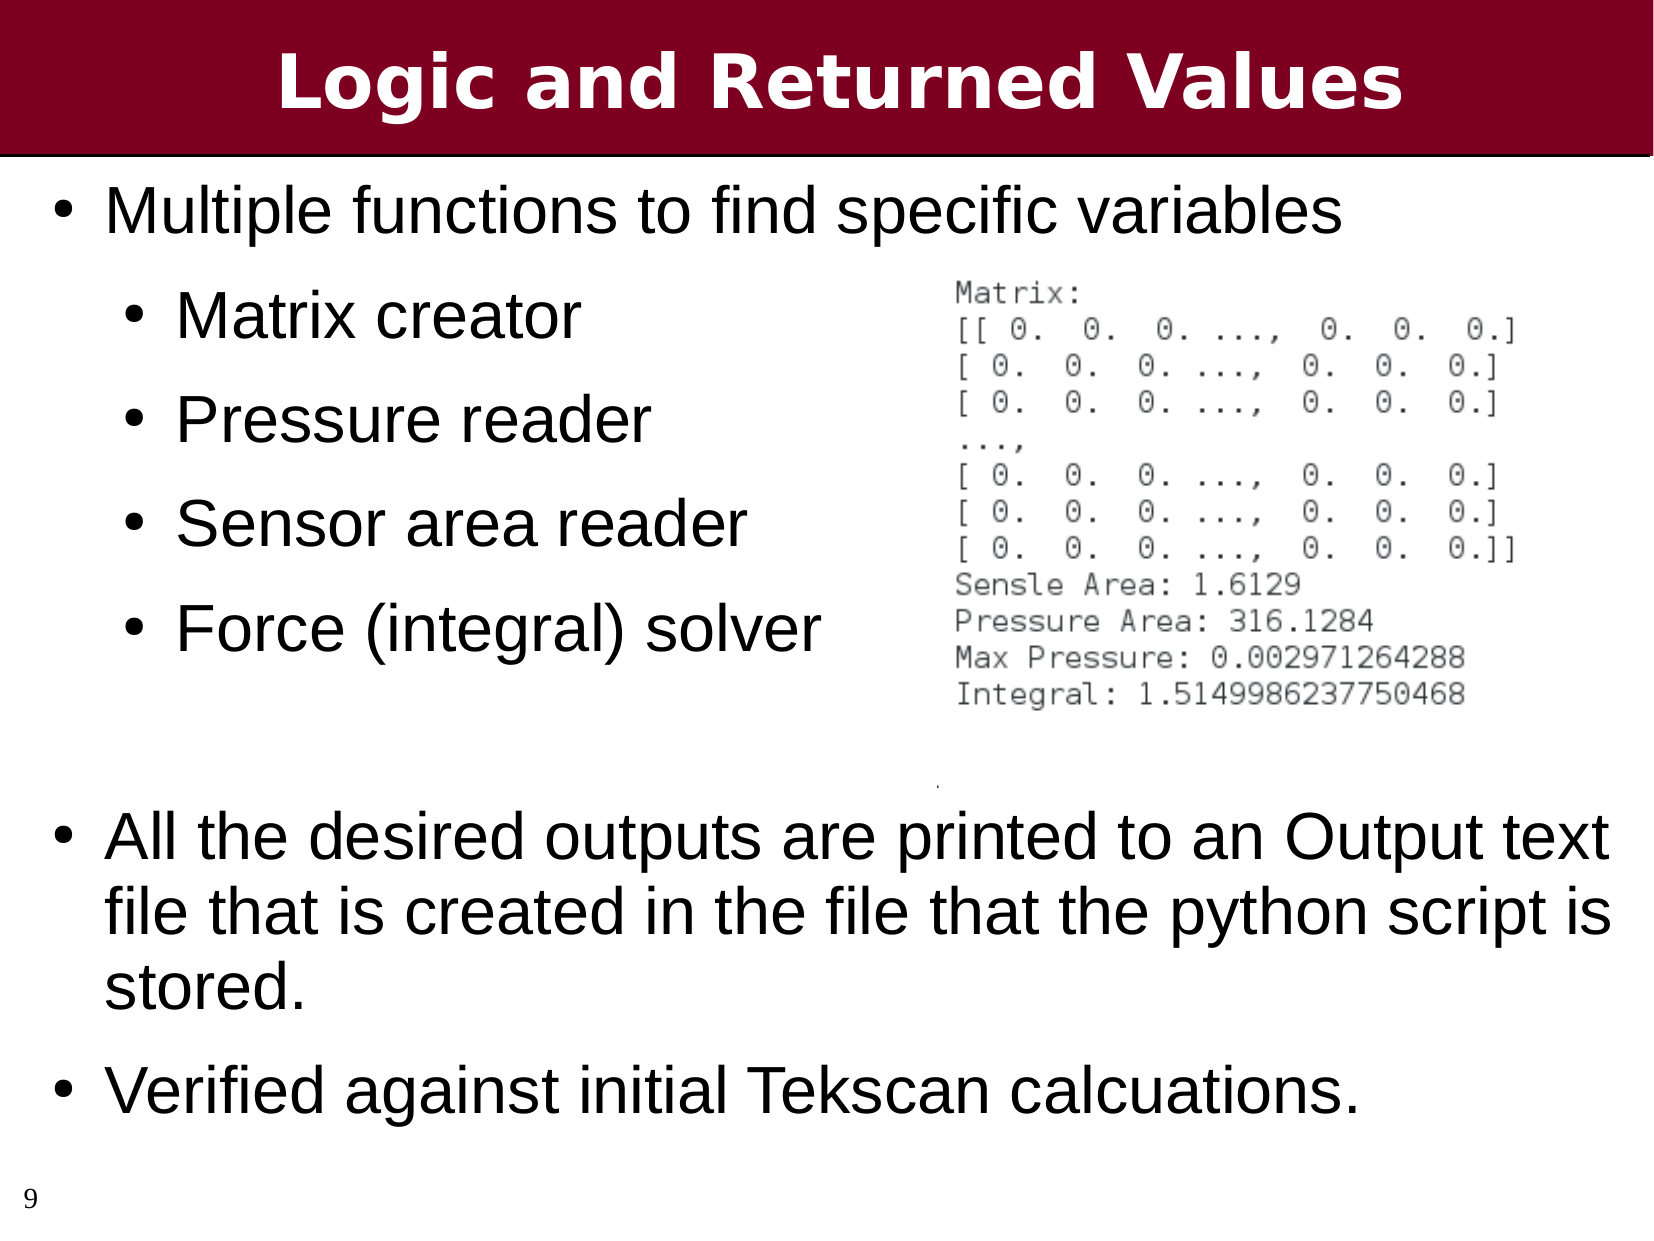

Logic and Returned Values
Multiple functions to find specific variables
Matrix creator
Pressure reader
Sensor area reader
Force (integral) solver
All the desired outputs are printed to an Output text file that is created in the file that the python script is stored.
Verified against initial Tekscan calcuations.